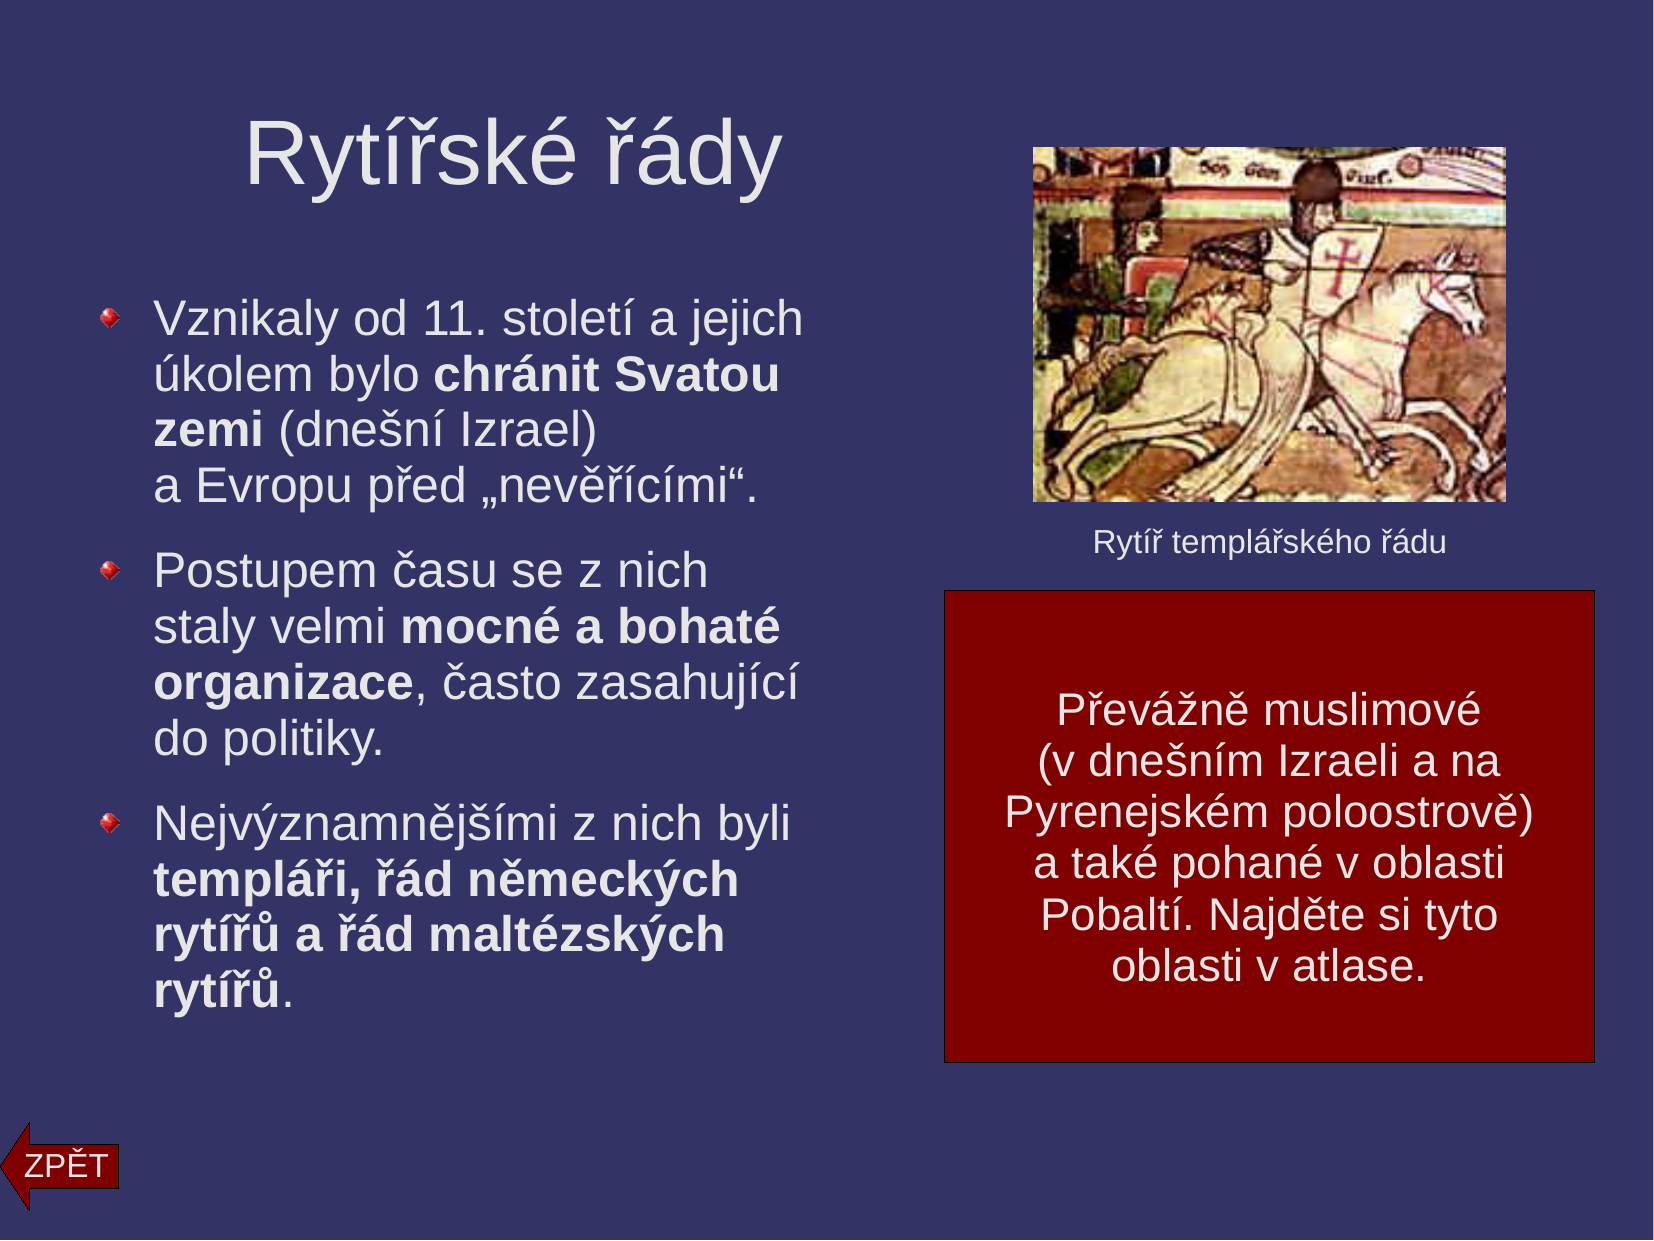

# Rytířské řády
Vznikaly od 11. století a jejich úkolem bylo chránit Svatou zemi (dnešní Izrael)
a Evropu před „nevěřícími“.
Postupem času se z nich staly velmi mocné a bohaté organizace, často zasahující do politiky.
Nejvýznamnějšími z nich byli templáři, řád německých rytířů a řád maltézských rytířů.
Rytíř templářského řádu
Převážně muslimové
(v dnešním Izraeli a na Pyrenejském poloostrově) a také pohané v oblasti Pobaltí. Najděte si tyto oblasti v atlase.
Zkuste vysvětlit, kdo byli „nevěřící“, proti nimž bojovaly rytířské řády.
ZPĚT